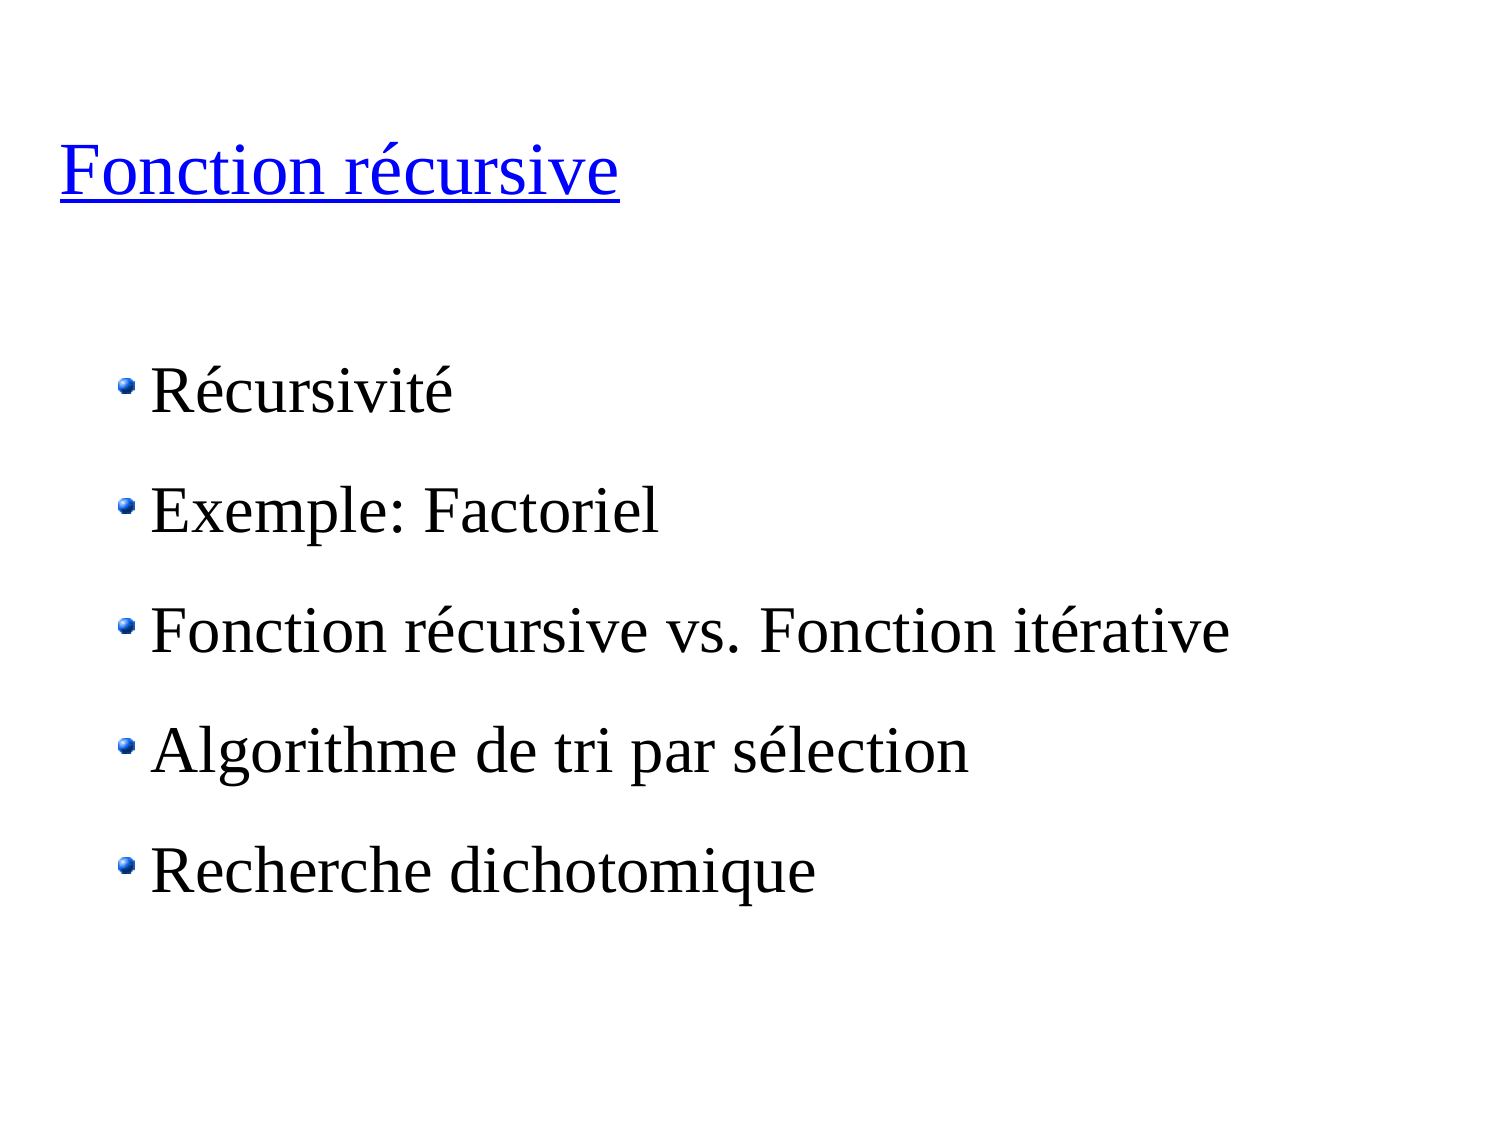

Fonction récursive
 Récursivité
 Exemple: Factoriel
 Fonction récursive vs. Fonction itérative
 Algorithme de tri par sélection
 Recherche dichotomique